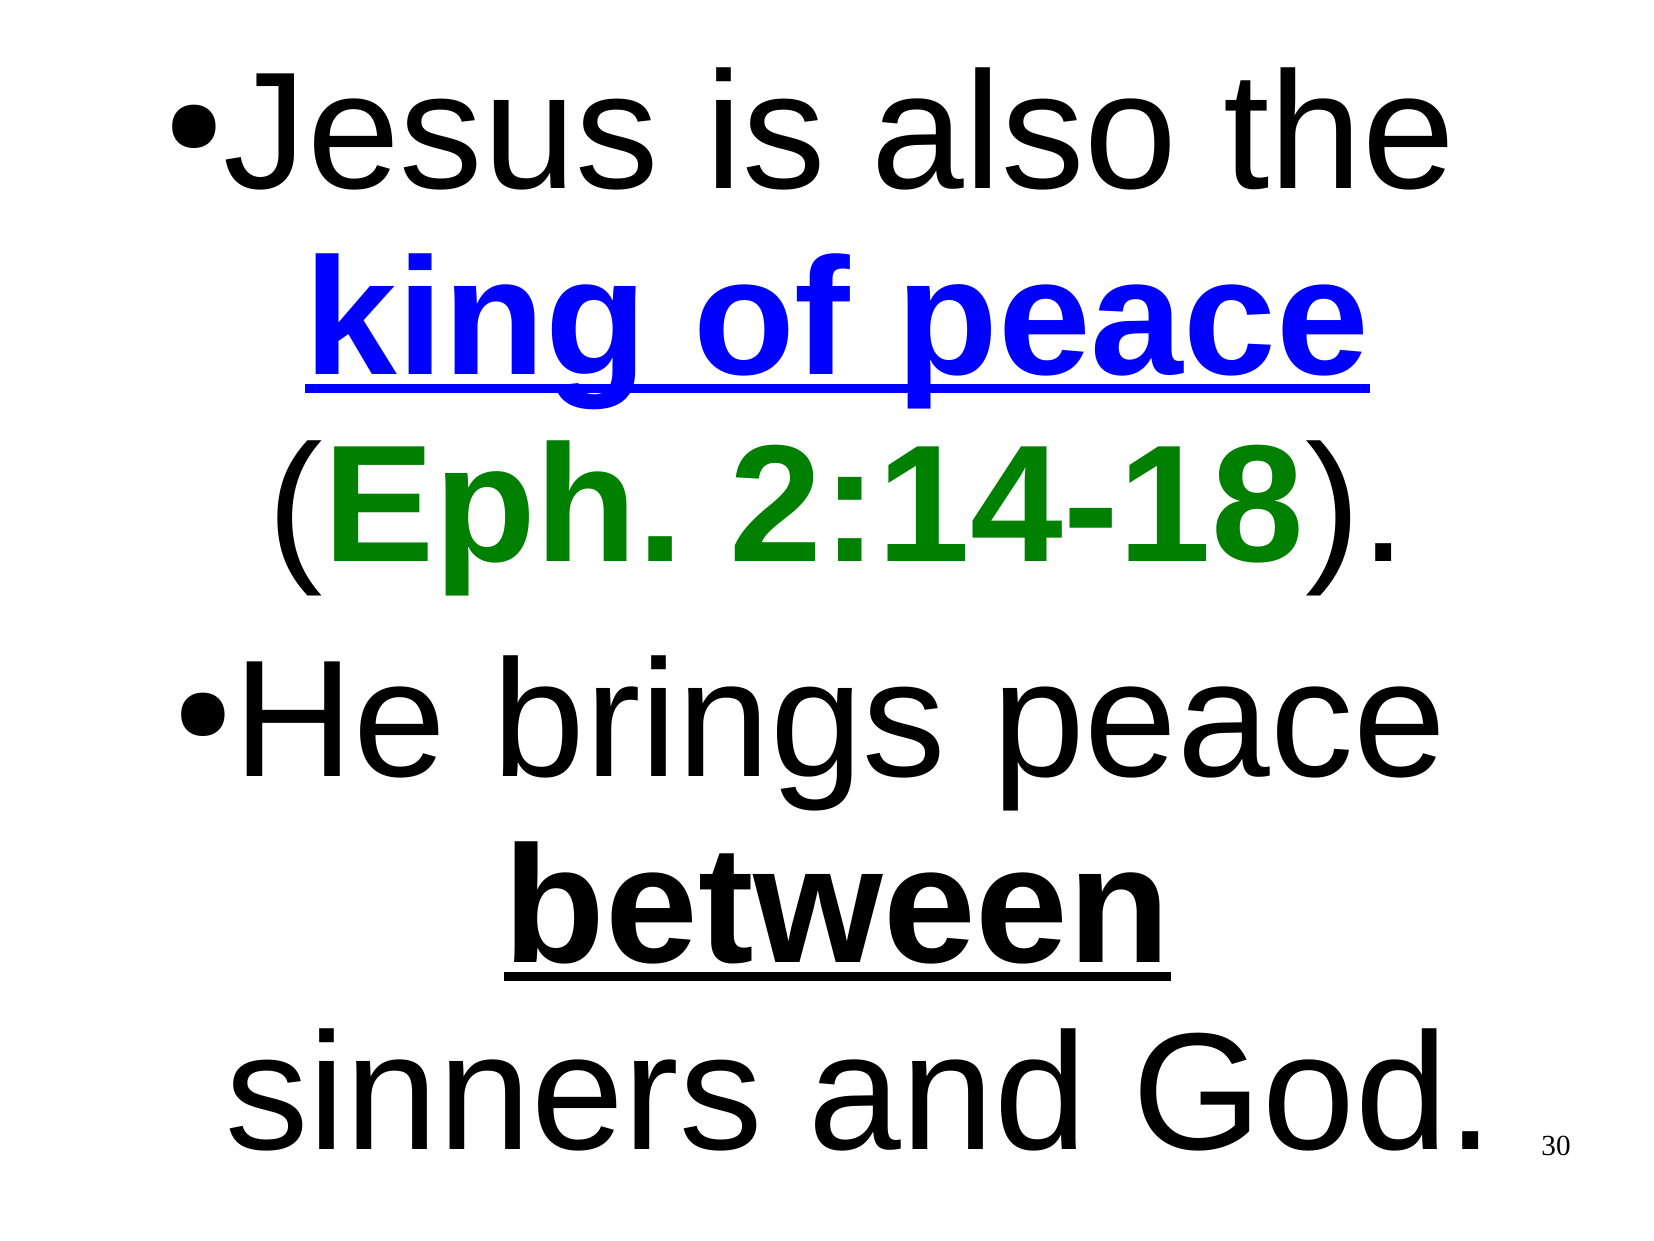

# Jesus is also the king of peace (Eph. 2:14-18).
He brings peace
between
sinners and God.
30